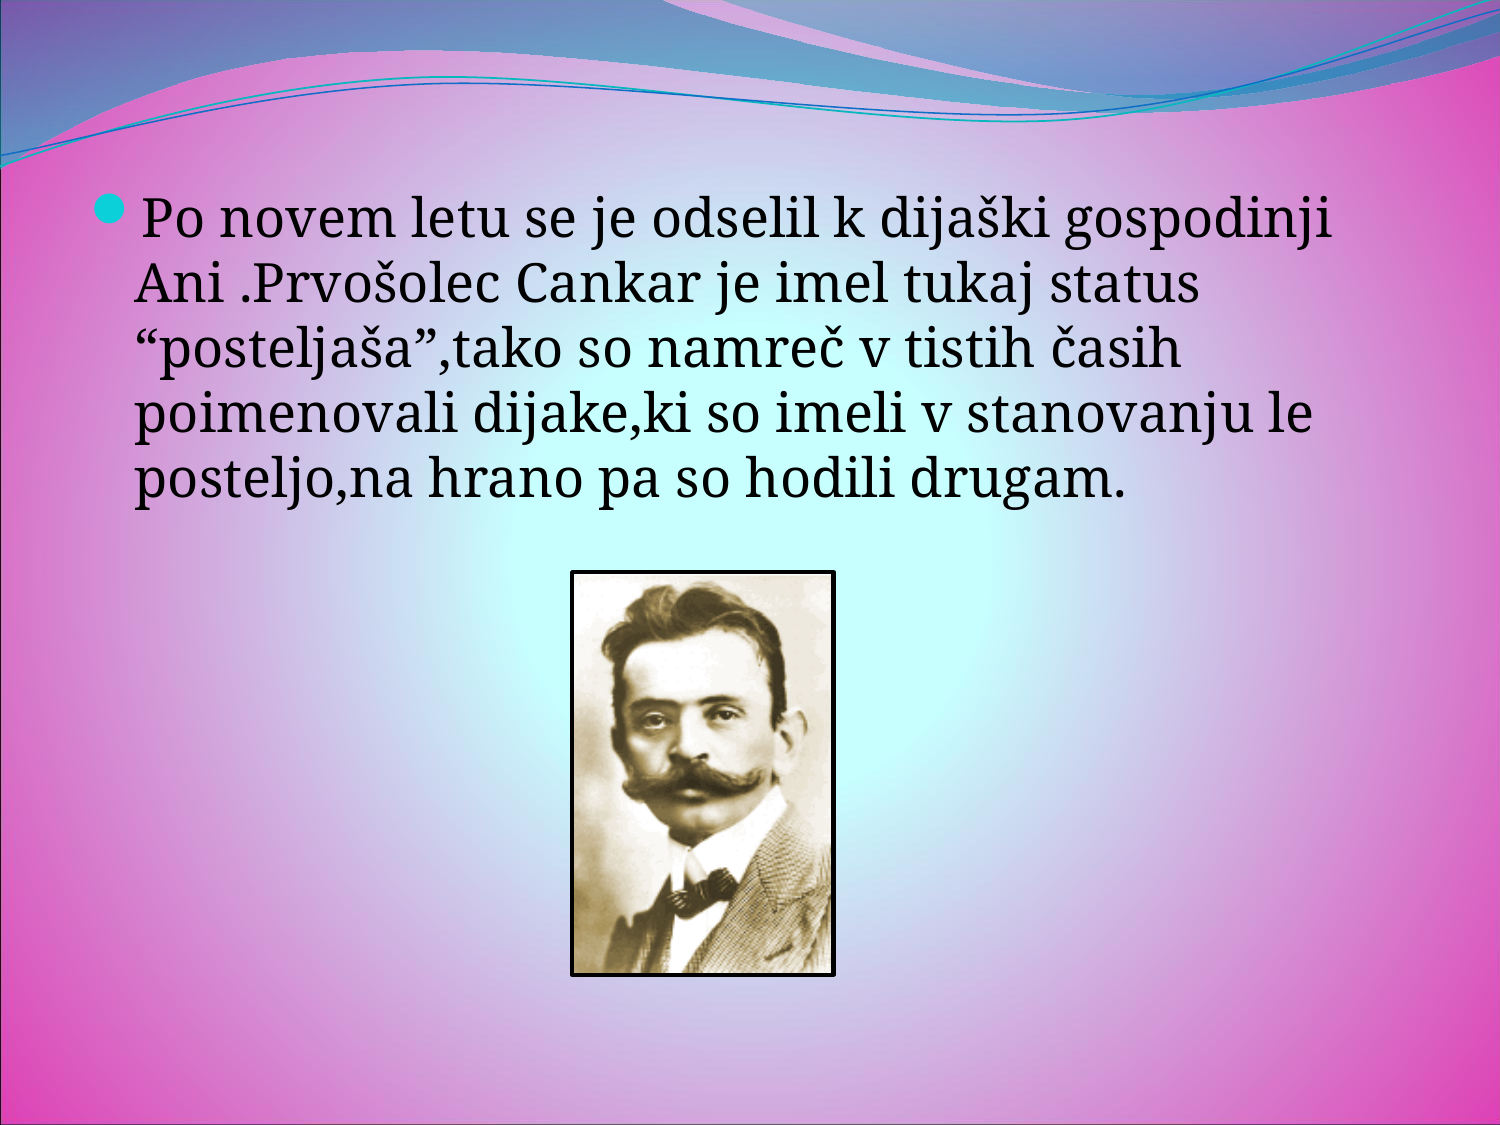

# Po novem letu se je odselil k dijaški gospodinji Ani .Prvošolec Cankar je imel tukaj status “posteljaša”,tako so namreč v tistih časih poimenovali dijake,ki so imeli v stanovanju le posteljo,na hrano pa so hodili drugam.